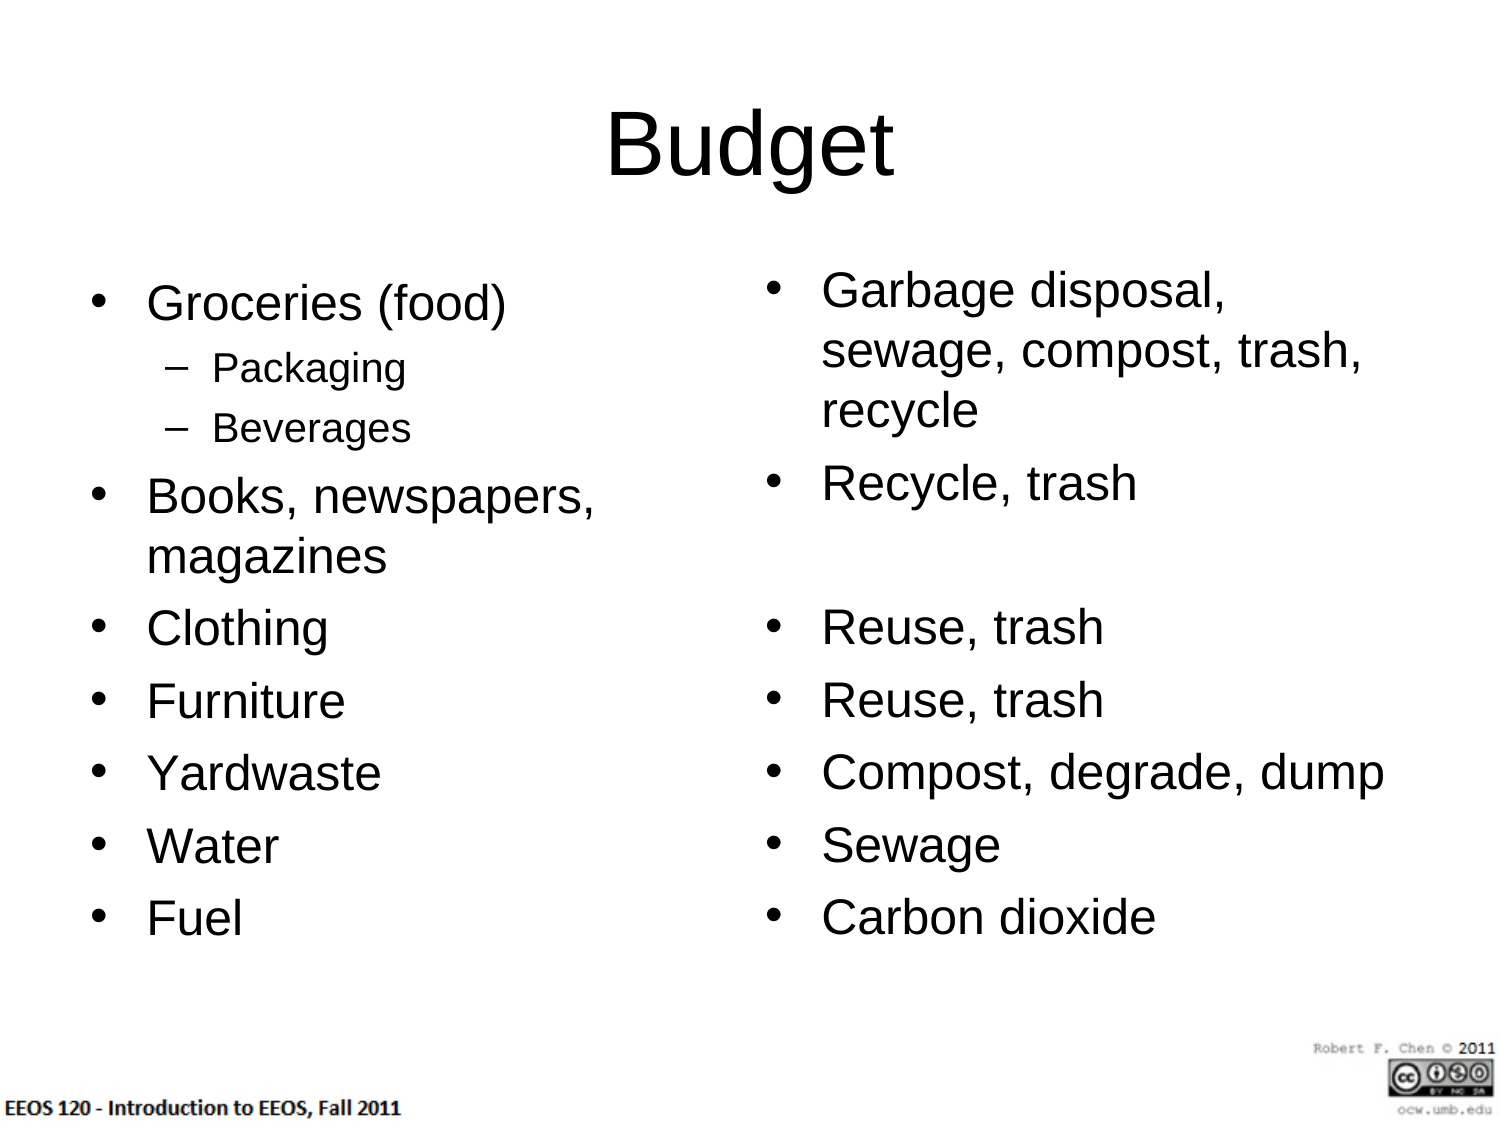

# Budget
Garbage disposal, sewage, compost, trash, recycle
Recycle, trash
Reuse, trash
Reuse, trash
Compost, degrade, dump
Sewage
Carbon dioxide
Groceries (food)
Packaging
Beverages
Books, newspapers, magazines
Clothing
Furniture
Yardwaste
Water
Fuel